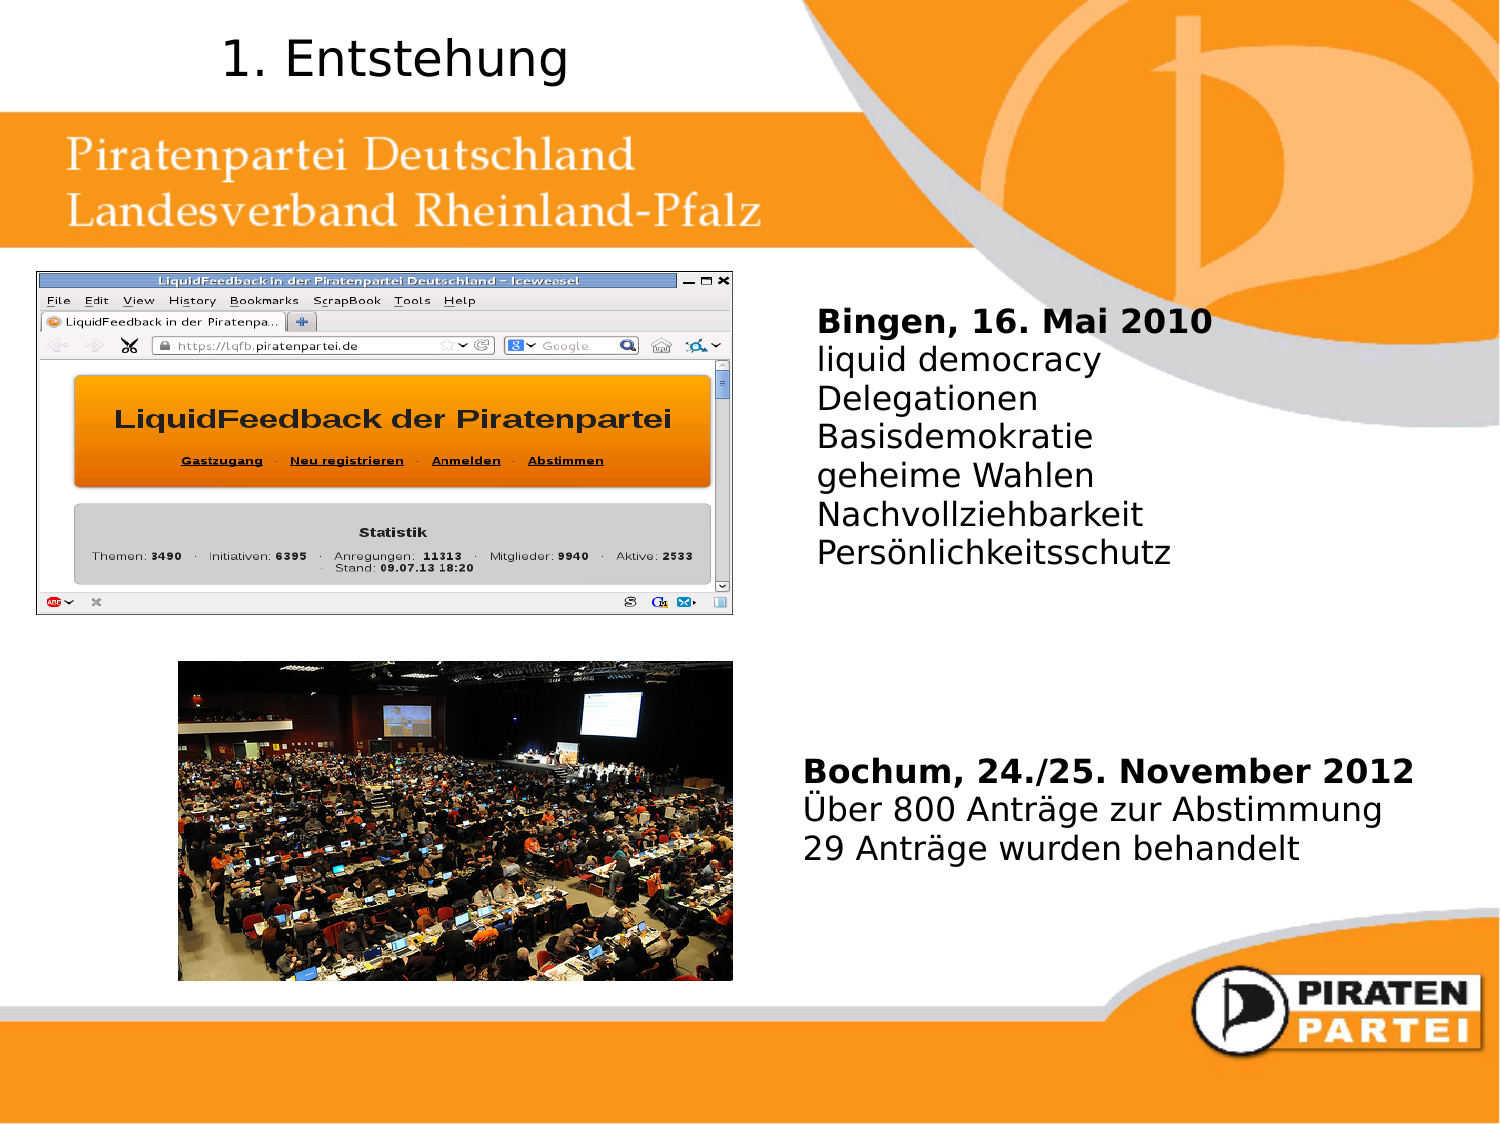

# 1. Entstehung
Bingen, 16. Mai 2010
liquid democracy
Delegationen
Basisdemokratie
geheime Wahlen
Nachvollziehbarkeit
Persönlichkeitsschutz
Bochum, 24./25. November 2012
Über 800 Anträge zur Abstimmung
29 Anträge wurden behandelt